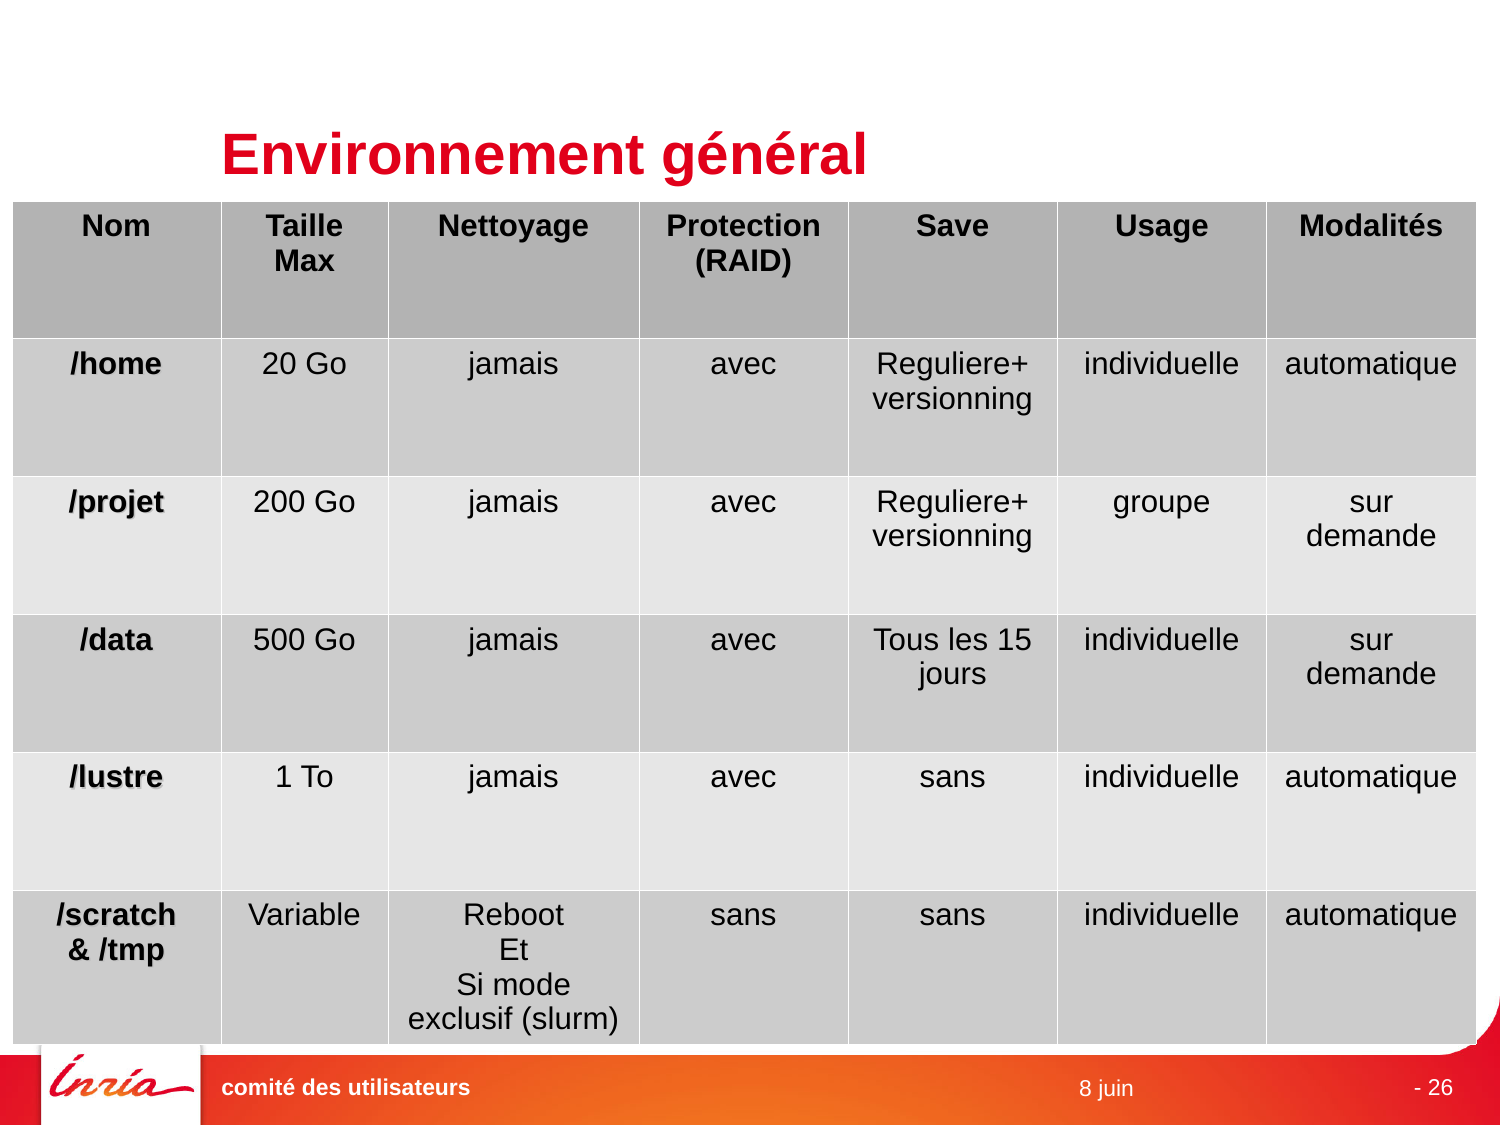

# Environnement général
| Nom | Taille Max | Nettoyage | Protection (RAID) | Save | Usage | Modalités |
| --- | --- | --- | --- | --- | --- | --- |
| /home | 20 Go | jamais | avec | Reguliere+ versionning | individuelle | automatique |
| /projet | 200 Go | jamais | avec | Reguliere+ versionning | groupe | sur demande |
| /data | 500 Go | jamais | avec | Tous les 15 jours | individuelle | sur demande |
| /lustre | 1 To | jamais | avec | sans | individuelle | automatique |
| /scratch & /tmp | Variable | Reboot Et Si mode exclusif (slurm) | sans | sans | individuelle | automatique |
comité des utilisateurs
26
8 juin 2015